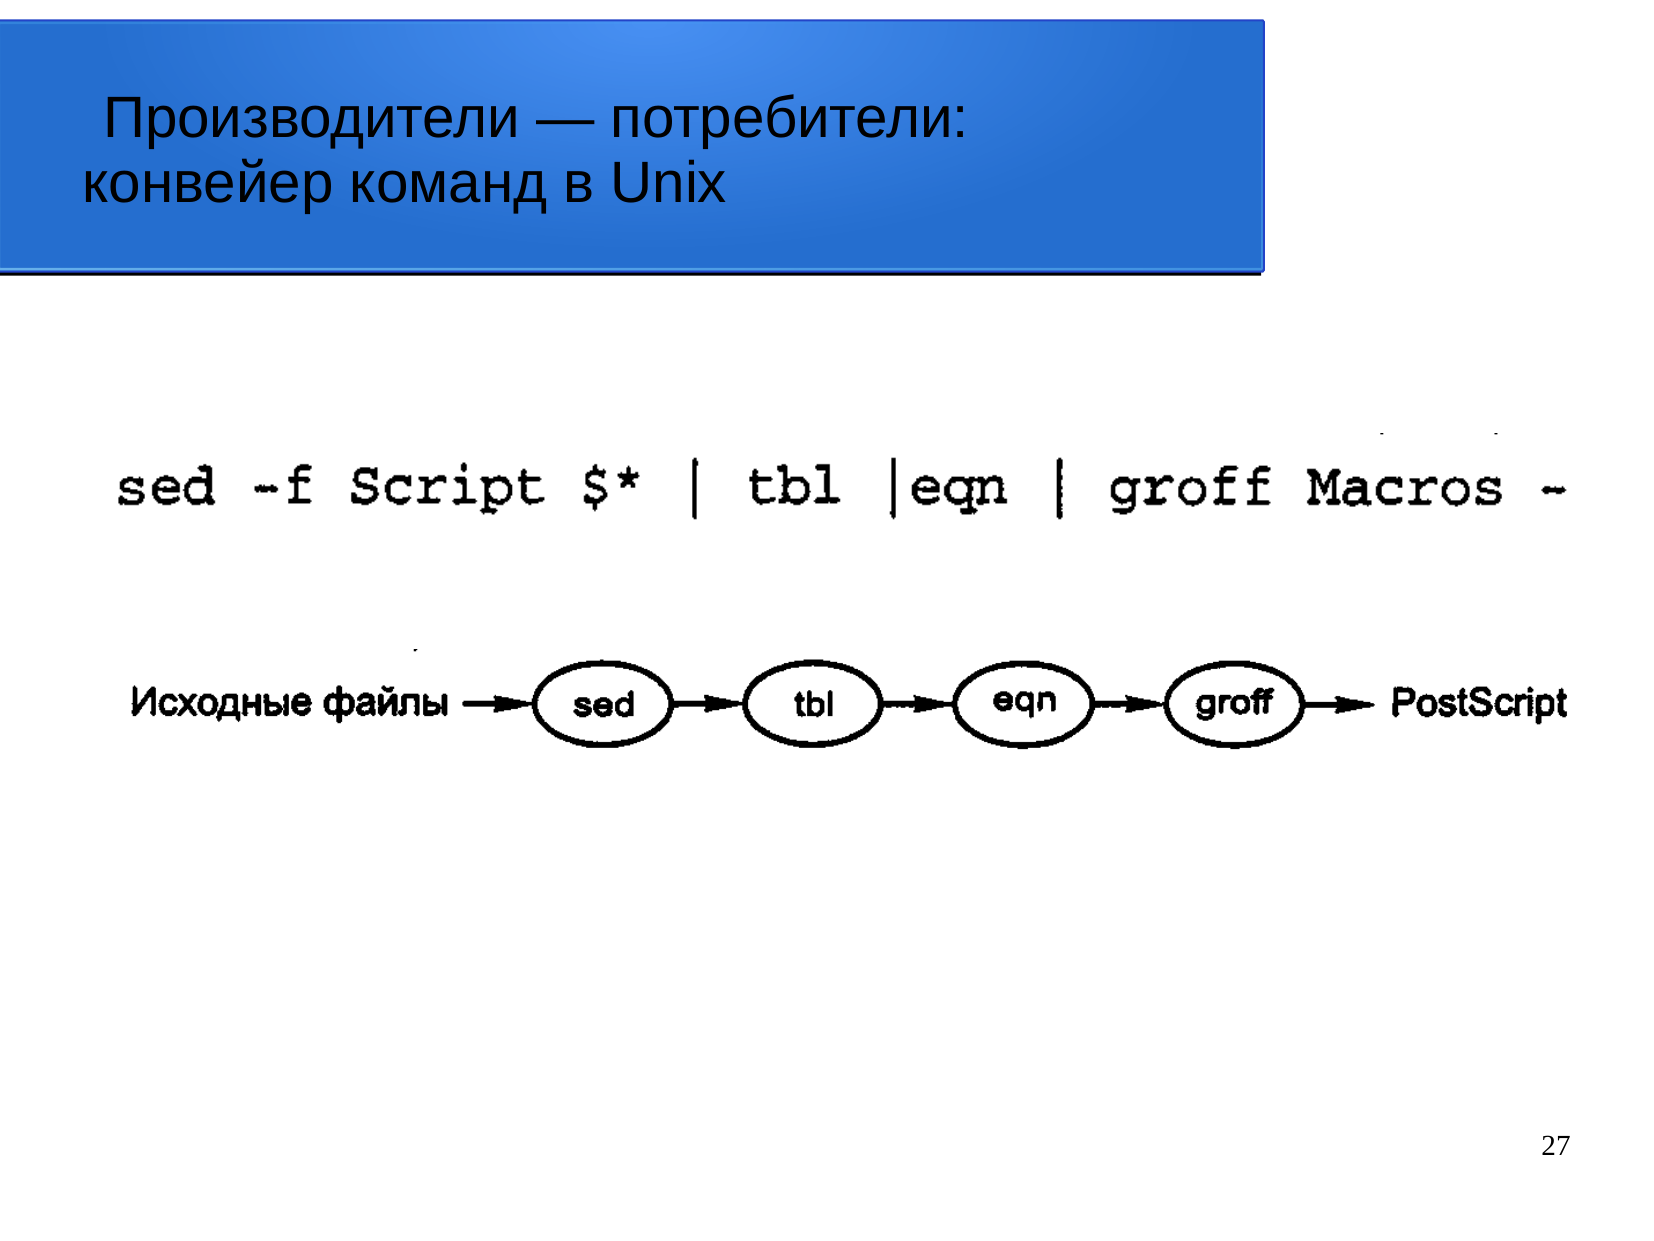

# Производители — потребители: конвейер команд в Unix
27